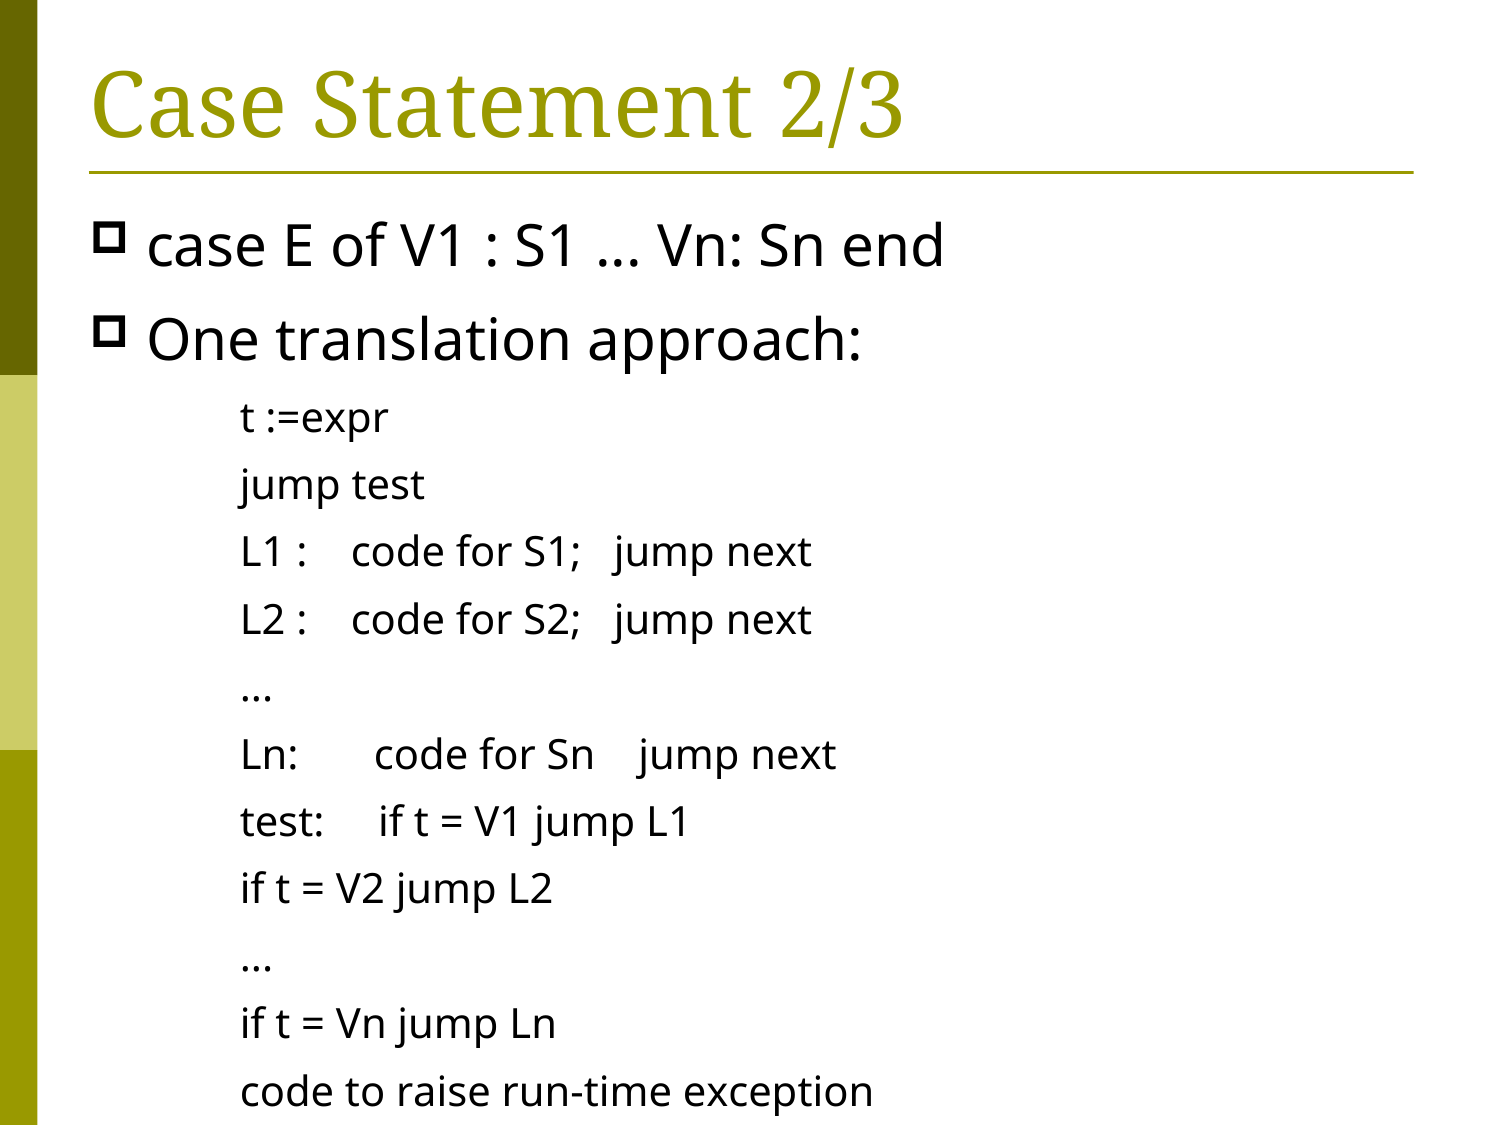

# Case Statement 2/3
case E of V1 : S1 ... Vn: Sn end
One translation approach:
t :=expr
jump test
L1 : code for S1; jump next
L2 : code for S2; jump next
...
Ln: code for Sn jump next
test: if t = V1 jump L1
if t = V2 jump L2
...
if t = Vn jump Ln
code to raise run-time exception
next: